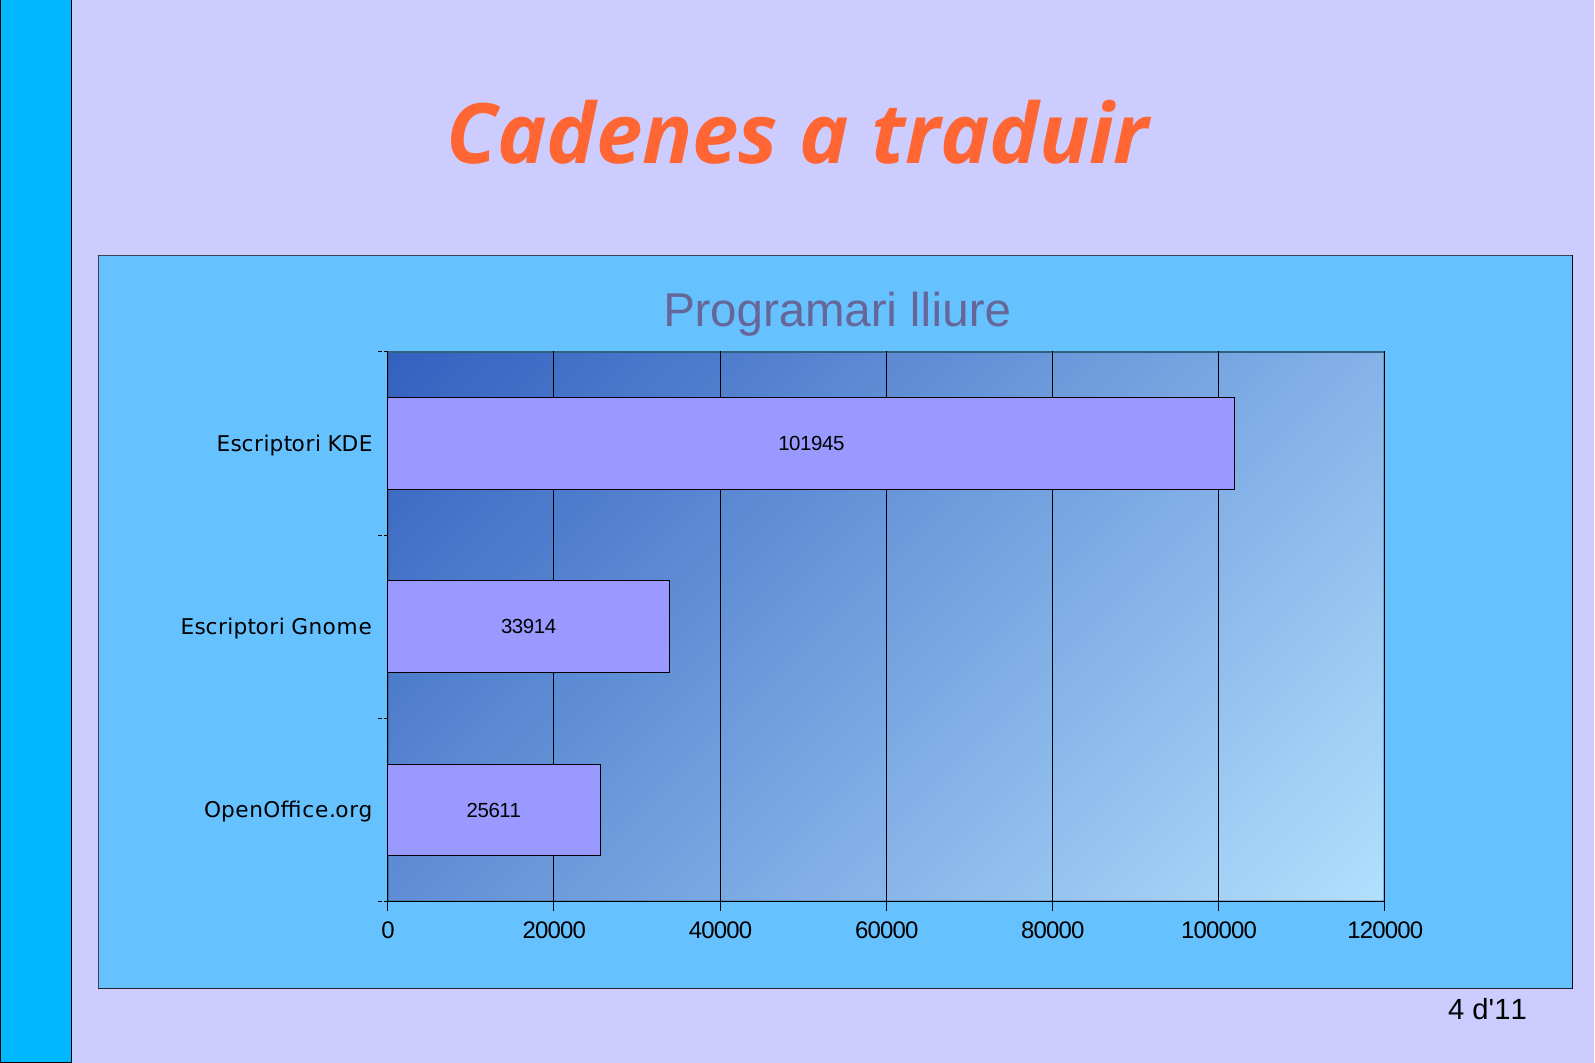

# Cadenes a traduir
### Chart: Programari lliure
| Category | Columna 1 | Columna 2 | Columna 3 |
|---|---|---|---|
| Escriptori KDE | 101945.0 | None | None |
| Escriptori Gnome | 33914.0 | None | None |
| OpenOffice.org | 25611.0 | None | None |4 d'11